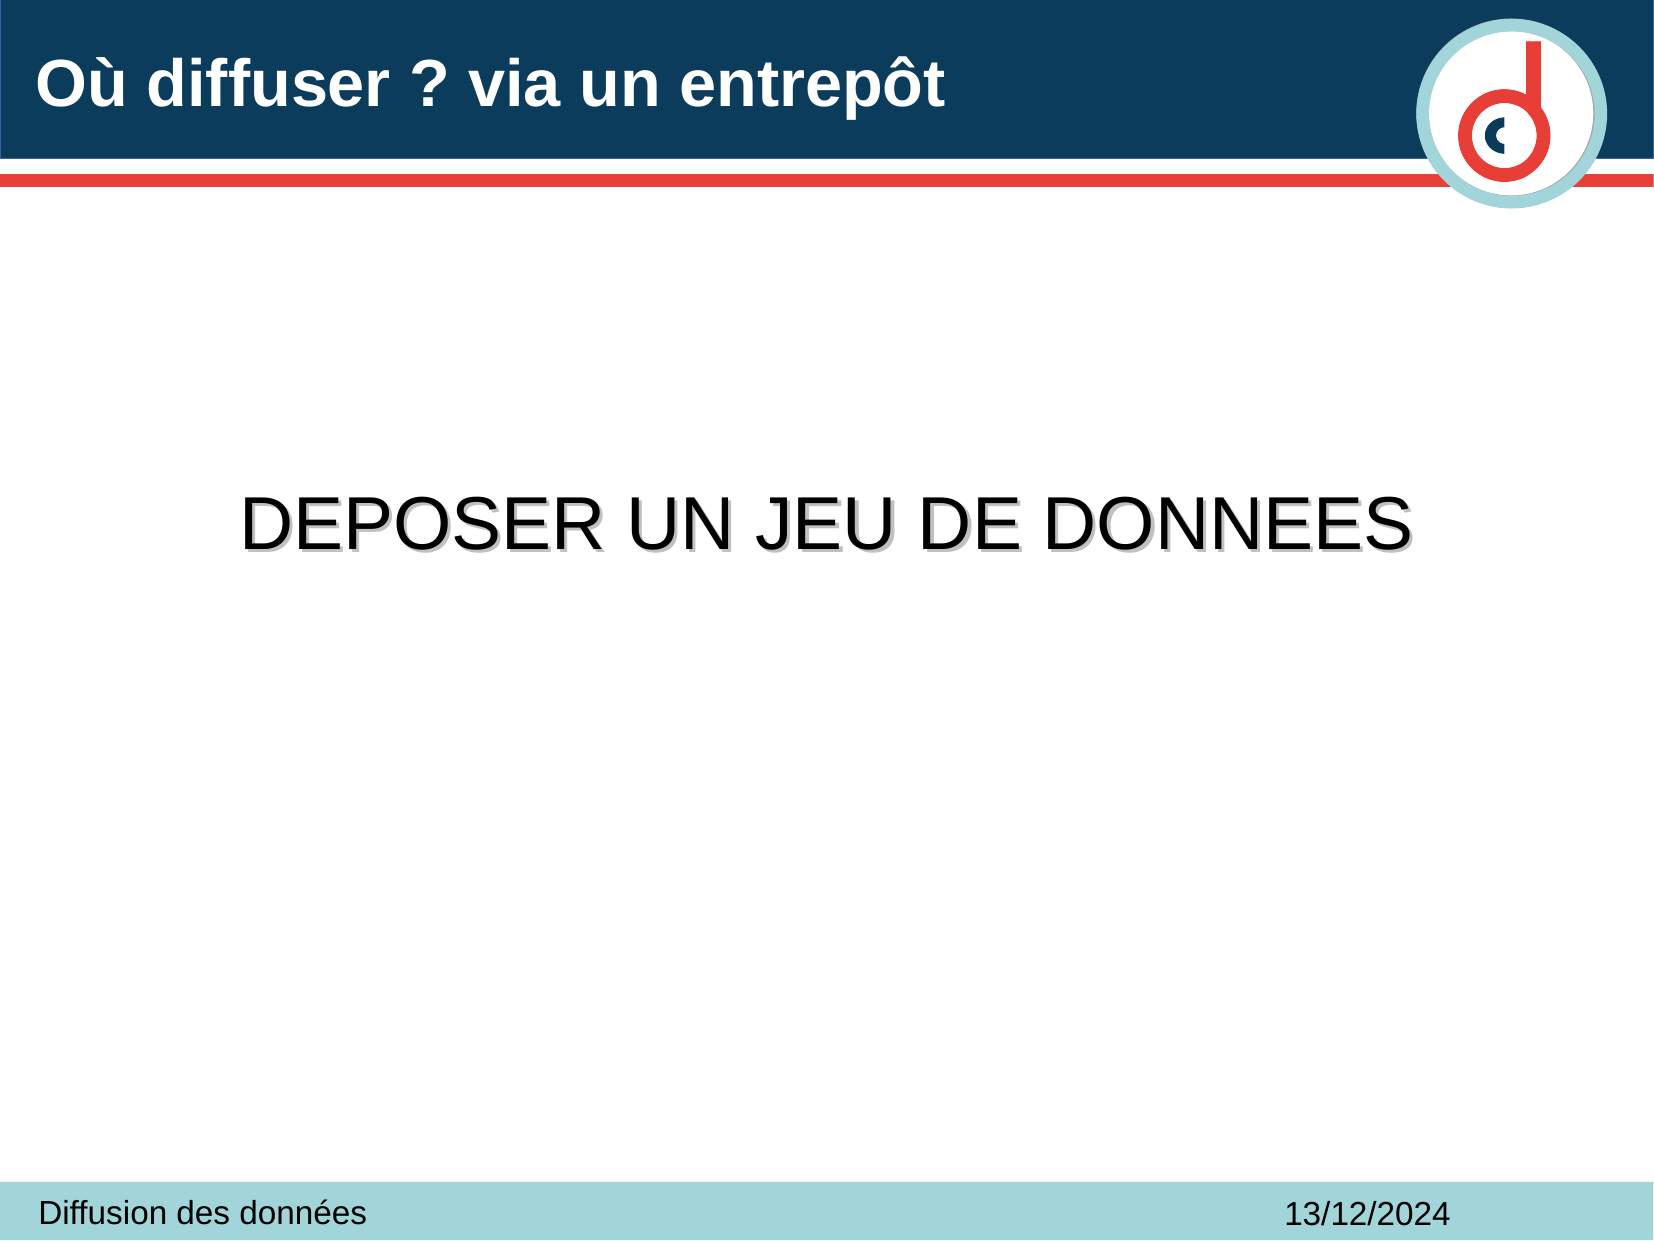

# Où diffuser ? via un entrepôt
DEPOSER UN JEU DE DONNEES
Diffusion des données
13/12/2024